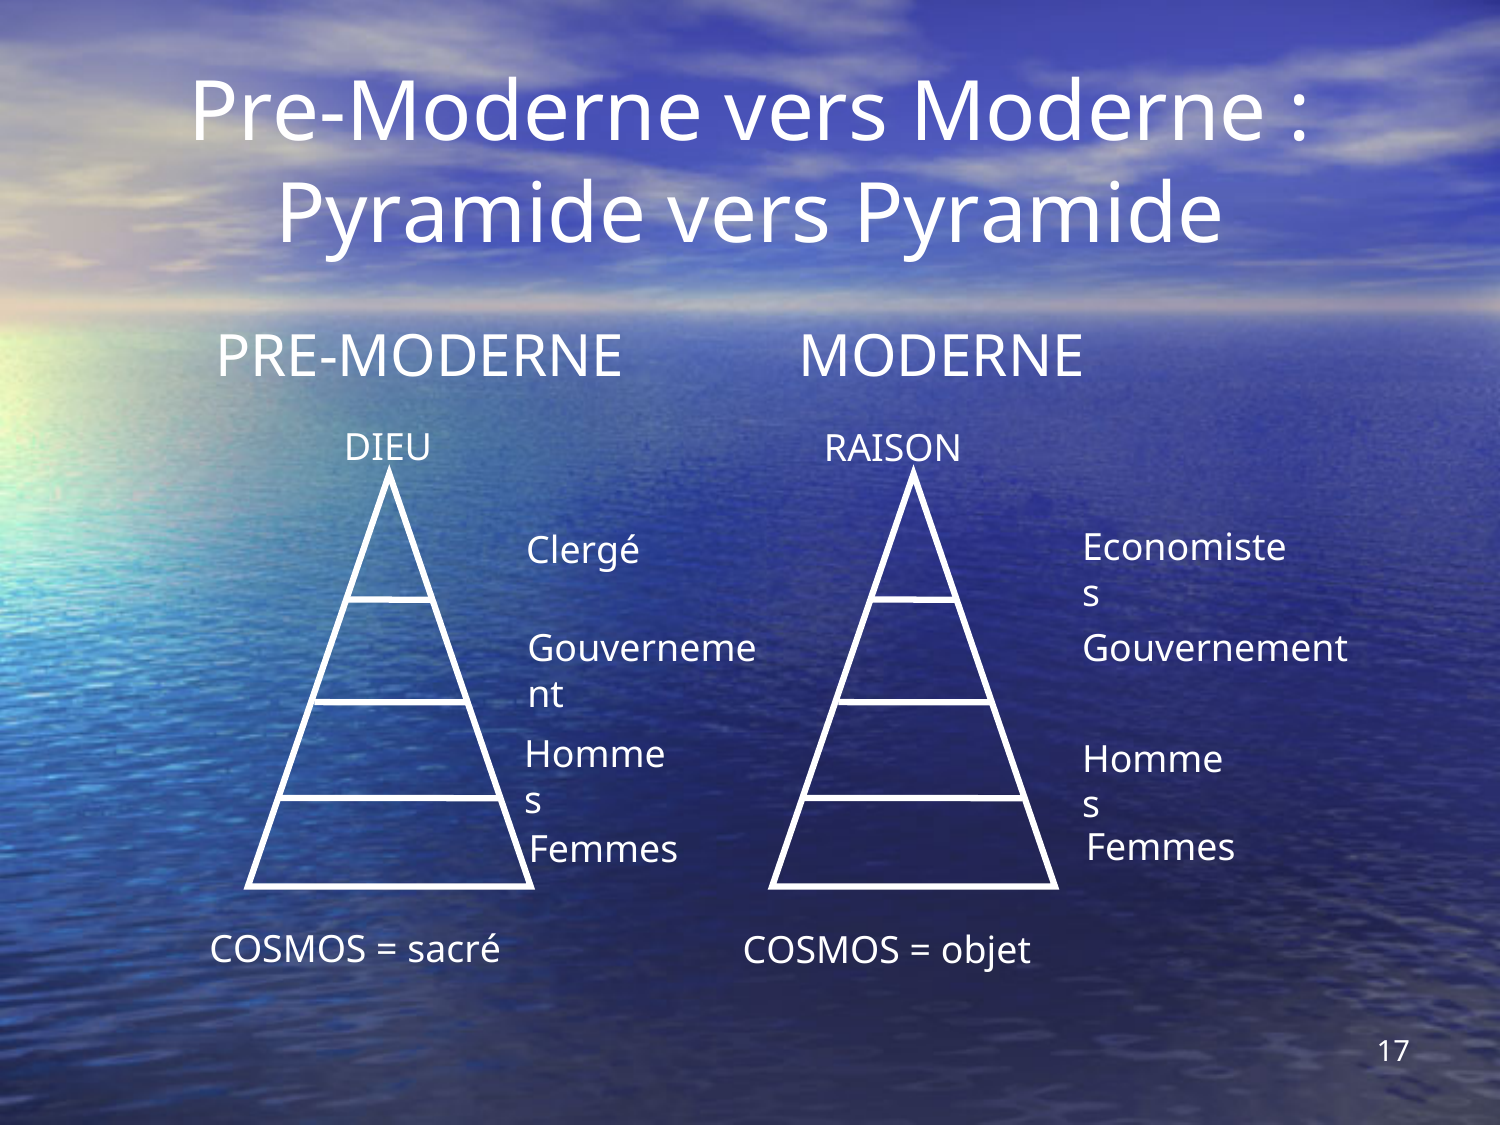

Pre-Moderne vers Moderne :
Pyramide vers Pyramide
PRE-MODERNE
MODERNE
DIEU
RAISON
Economistes
Clergé
Gouvernement
Gouvernement
Hommes
Hommes
Femmes
Femmes
COSMOS = sacré
COSMOS = objet